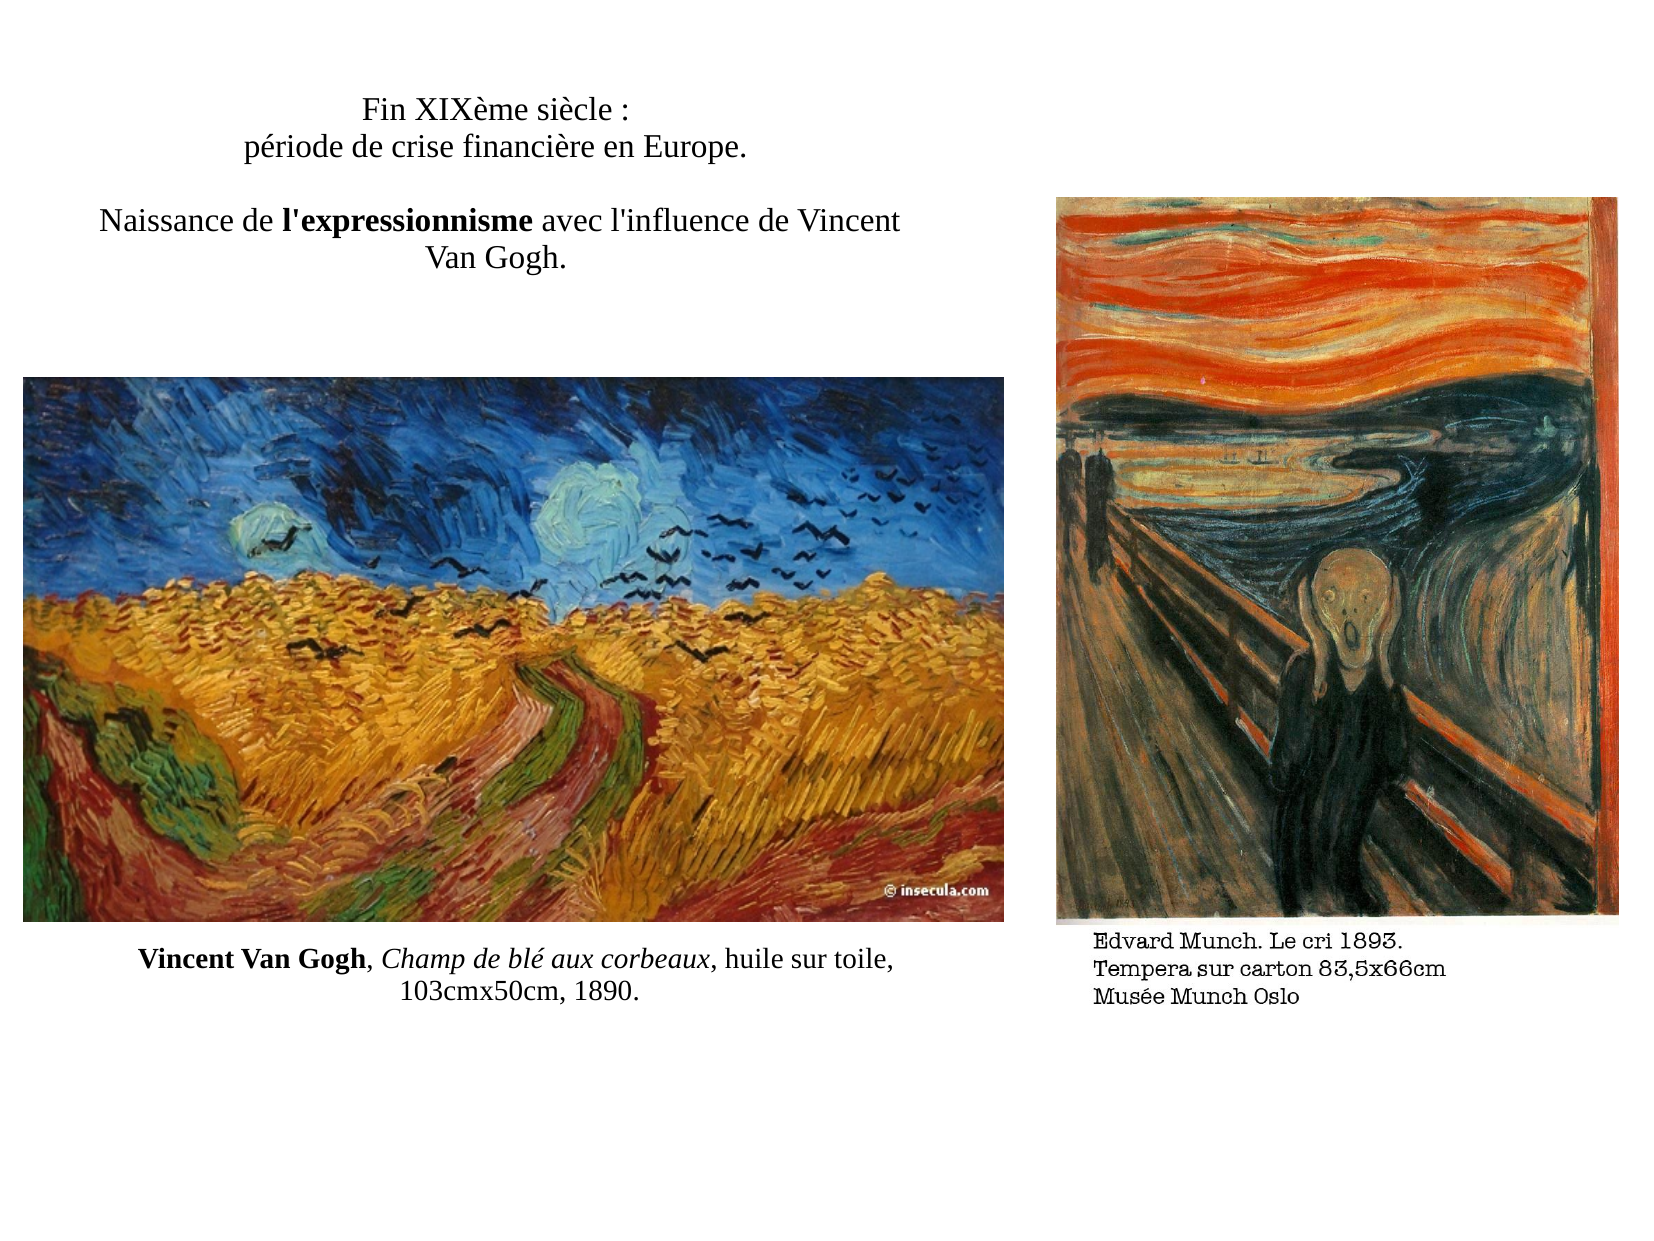

Fin XIXème siècle :
période de crise financière en Europe.
 Naissance de l'expressionnisme avec l'influence de Vincent Van Gogh.
# Vincent Van Gogh, Champ de blé aux corbeaux, huile sur toile, 103cmx50cm, 1890.